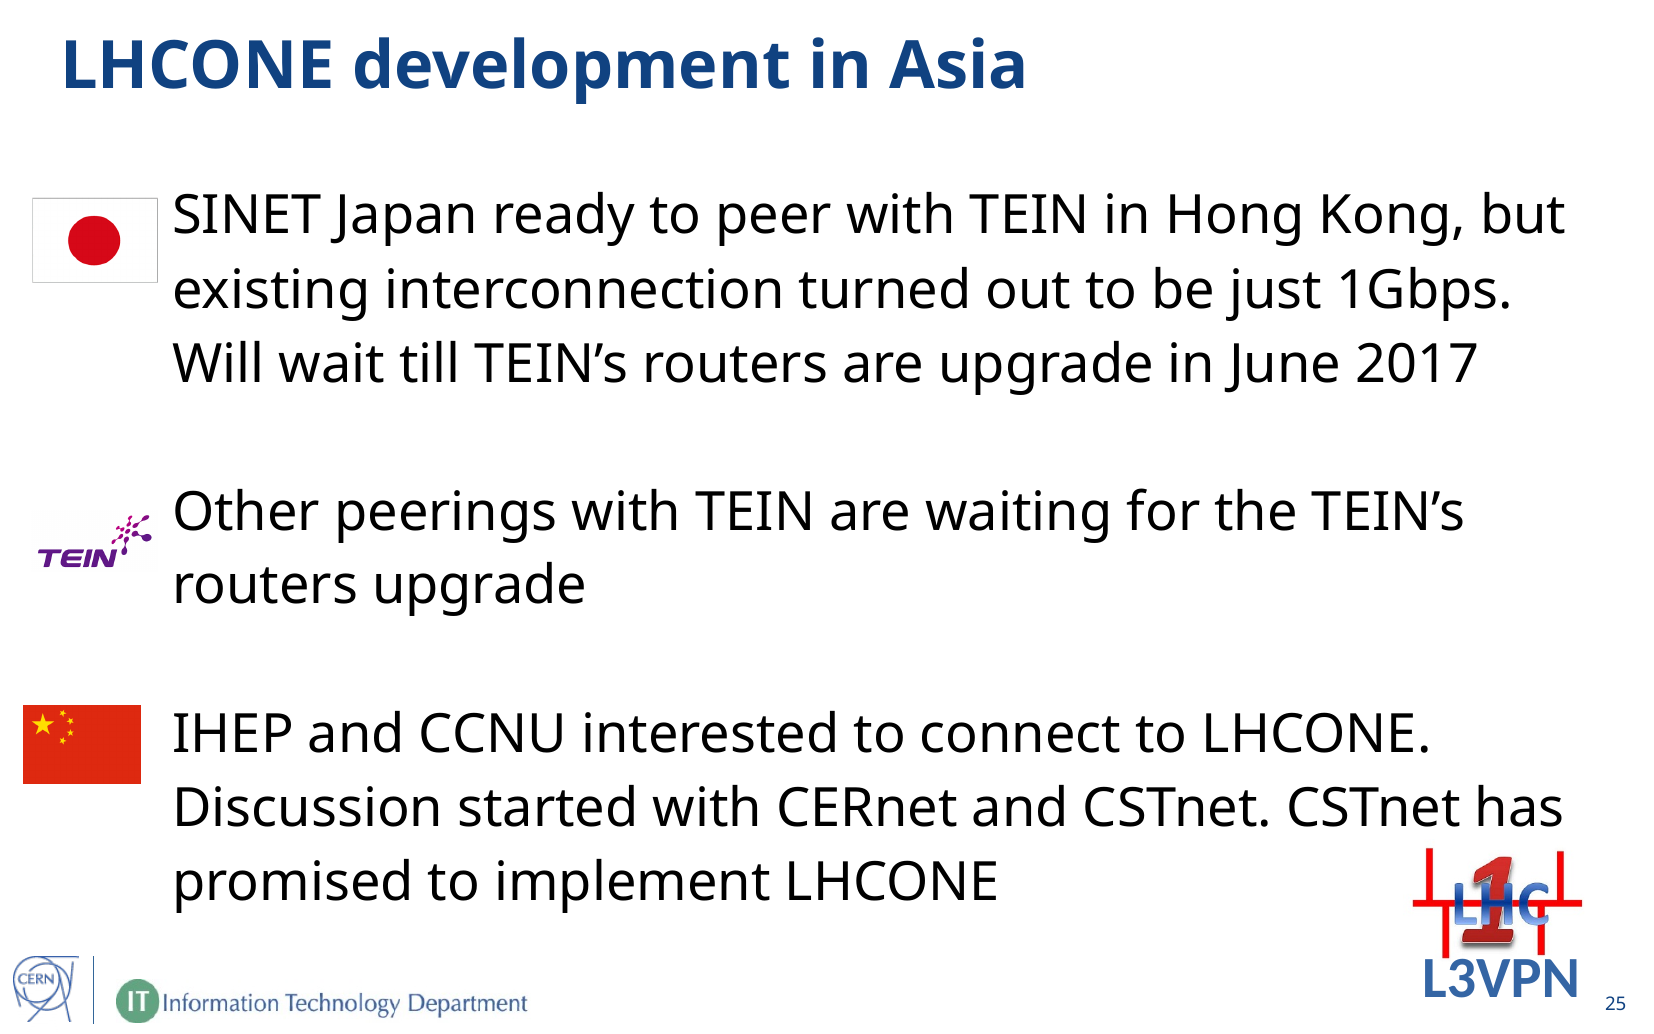

# LHCONE development in Asia
SINET Japan ready to peer with TEIN in Hong Kong, but existing interconnection turned out to be just 1Gbps. Will wait till TEIN’s routers are upgrade in June 2017
Other peerings with TEIN are waiting for the TEIN’s routers upgrade
IHEP and CCNU interested to connect to LHCONE. Discussion started with CERnet and CSTnet. CSTnet has promised to implement LHCONE
L3VPN